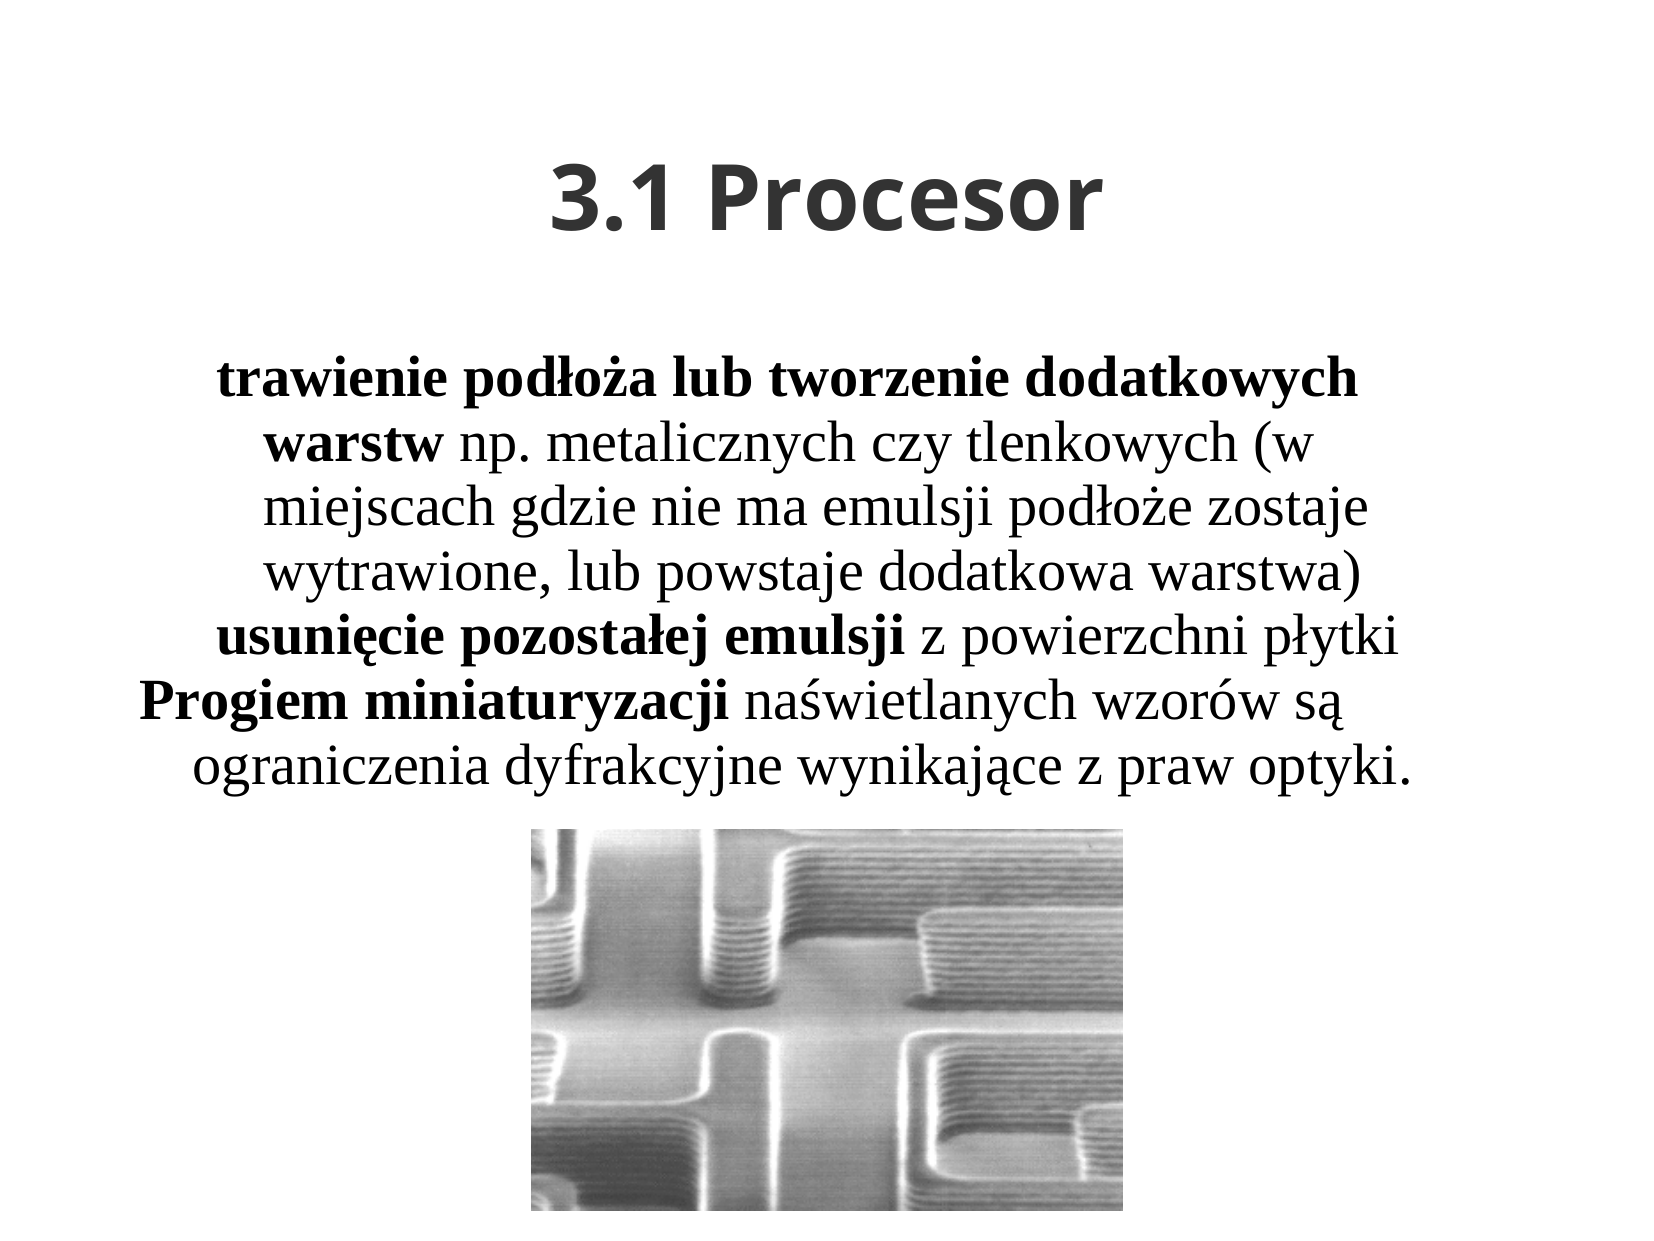

# 3.1 Procesor
trawienie podłoża lub tworzenie dodatkowych warstw np. metalicznych czy tlenkowych (w miejscach gdzie nie ma emulsji podłoże zostaje wytrawione, lub powstaje dodatkowa warstwa)
usunięcie pozostałej emulsji z powierzchni płytki
Progiem miniaturyzacji naświetlanych wzorów są ograniczenia dyfrakcyjne wynikające z praw optyki.